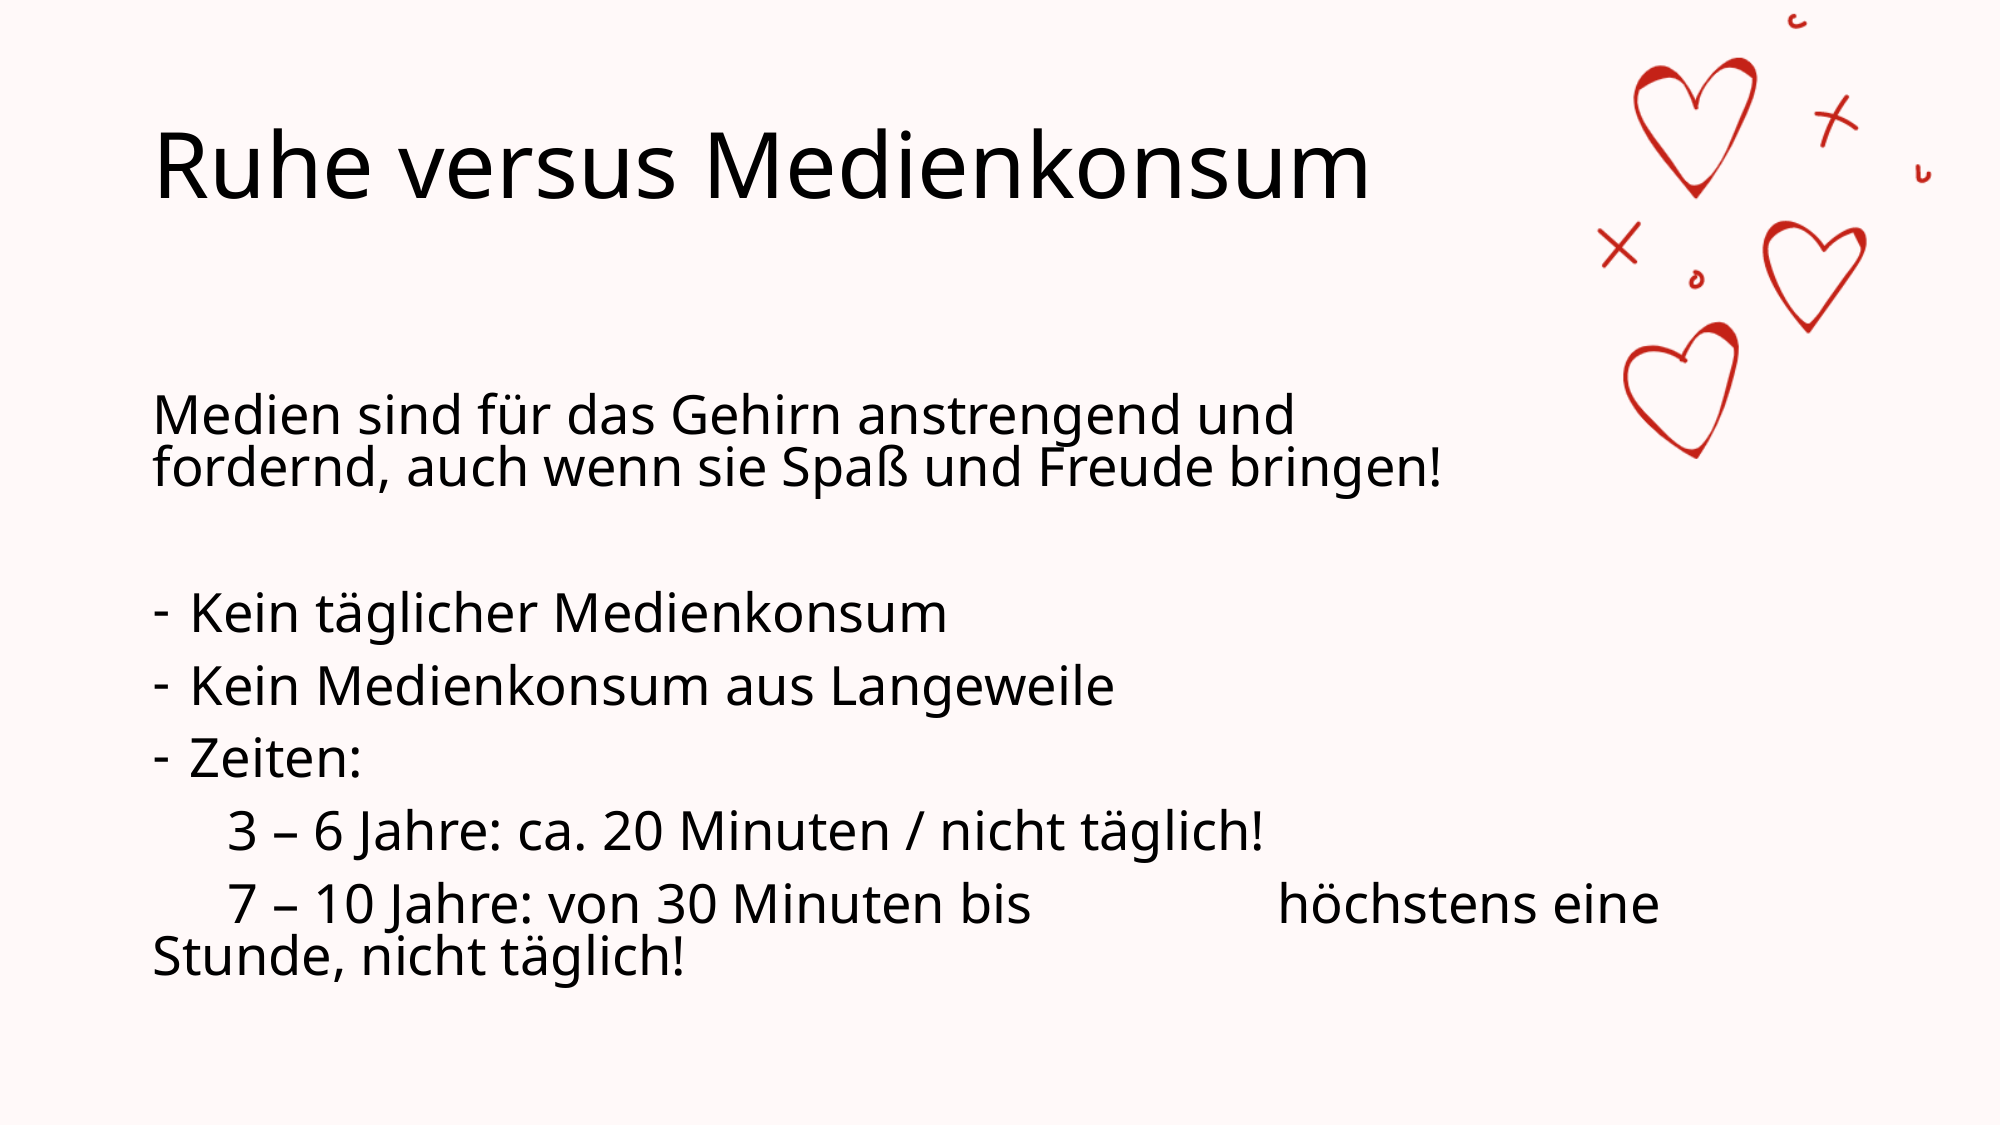

# Ruhe versus Medienkonsum
Medien sind für das Gehirn anstrengend und
fordernd, auch wenn sie Spaß und Freude bringen!
Kein täglicher Medienkonsum
Kein Medienkonsum aus Langeweile
Zeiten:
	3 – 6 Jahre: ca. 20 Minuten / nicht täglich!
	7 – 10 Jahre: von 30 Minuten bis 				höchstens eine Stunde, nicht täglich!